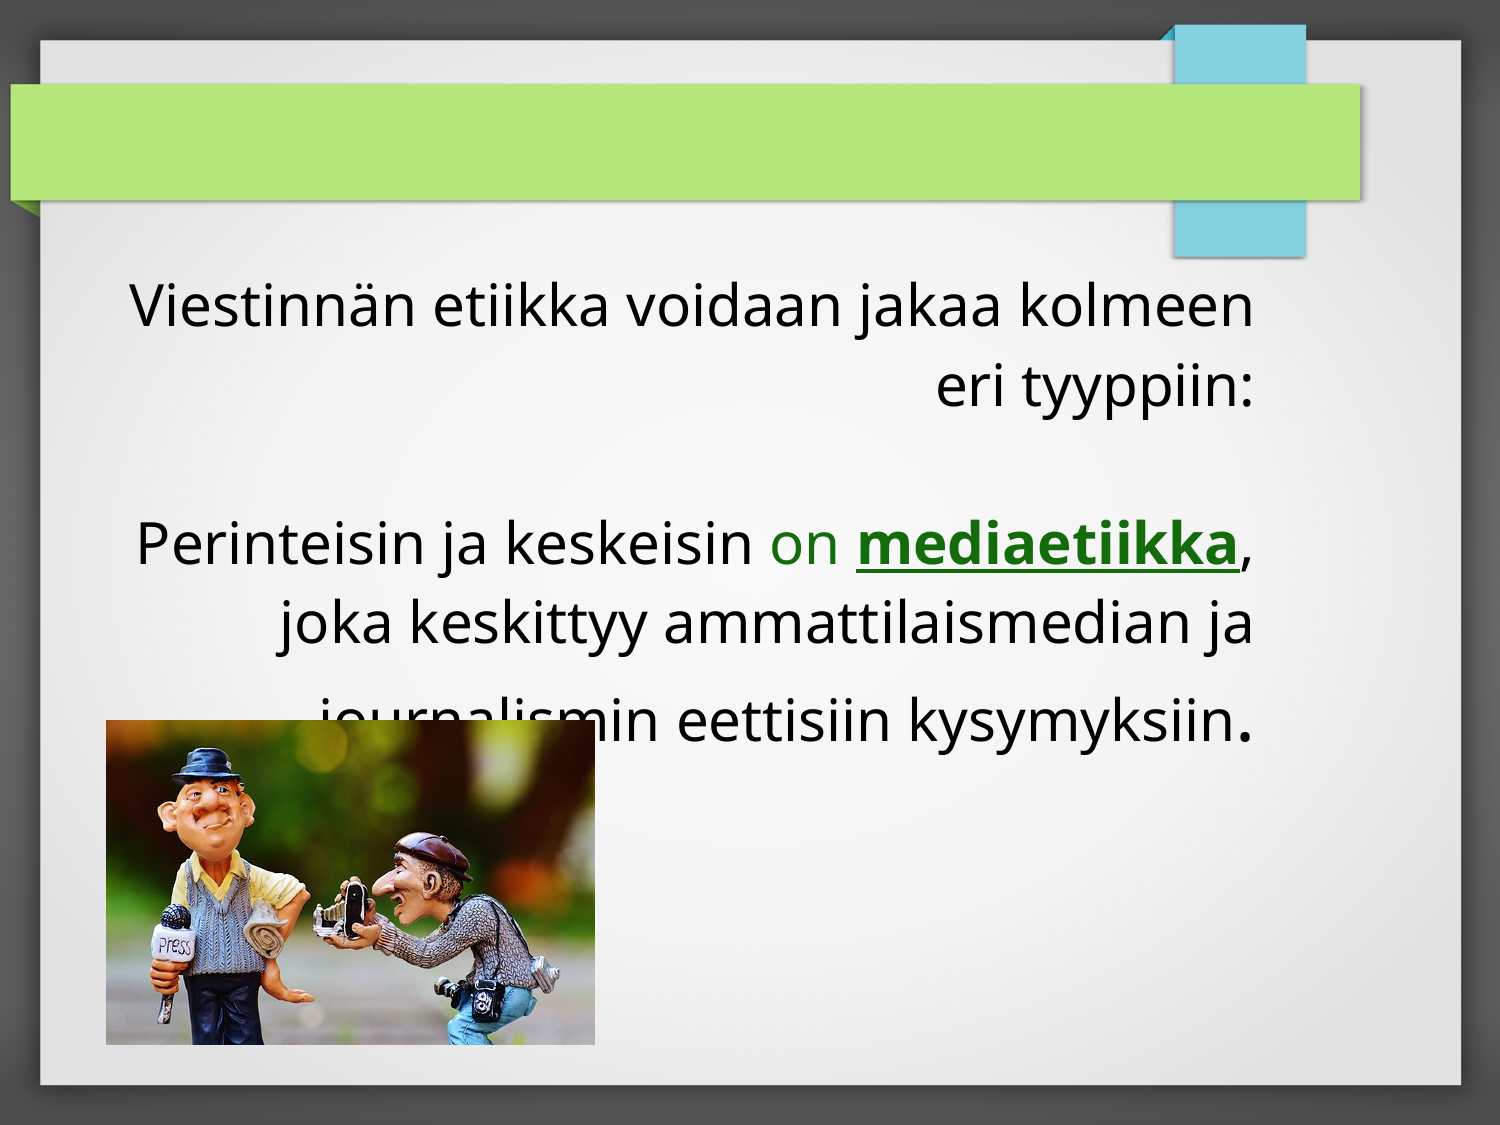

# Viestinnän etiikka voidaan jakaa kolmeen eri tyyppiin: Perinteisin ja keskeisin on mediaetiikka, joka keskittyy ammattilaismedian ja journalismin eettisiin kysymyksiin.